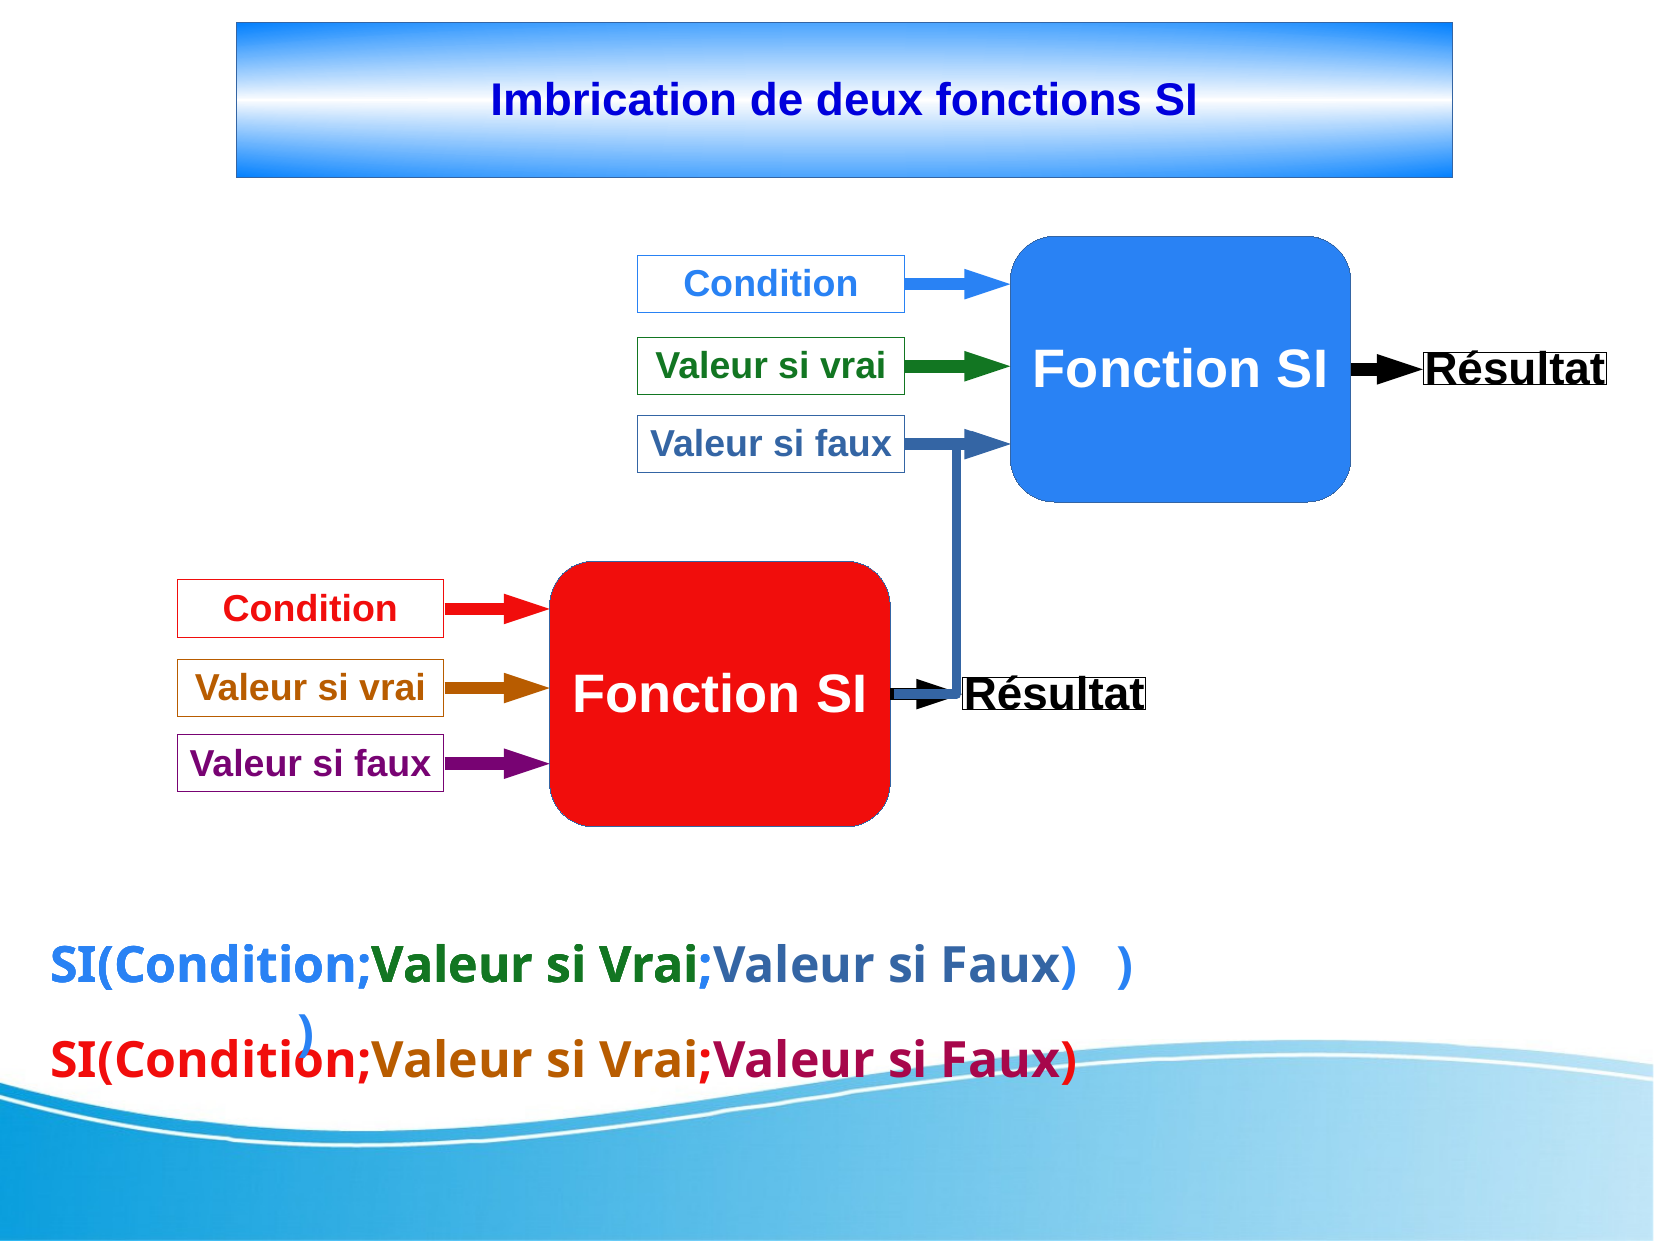

Valeur si Faux
Imbrication de deux fonctions SI
Fonction SI
Condition
Valeur si vrai
Résultat
Valeur si faux
Fonction SI
Condition
Valeur si vrai
Résultat
Valeur si faux
SI(Condition;Valeur si Vrai;Valeur si Faux)
SI(Condition;Valeur si Vrai; )
SI(Condition;Valeur si Vrai; )
SI(Condition;Valeur si Vrai;Valeur si Faux)